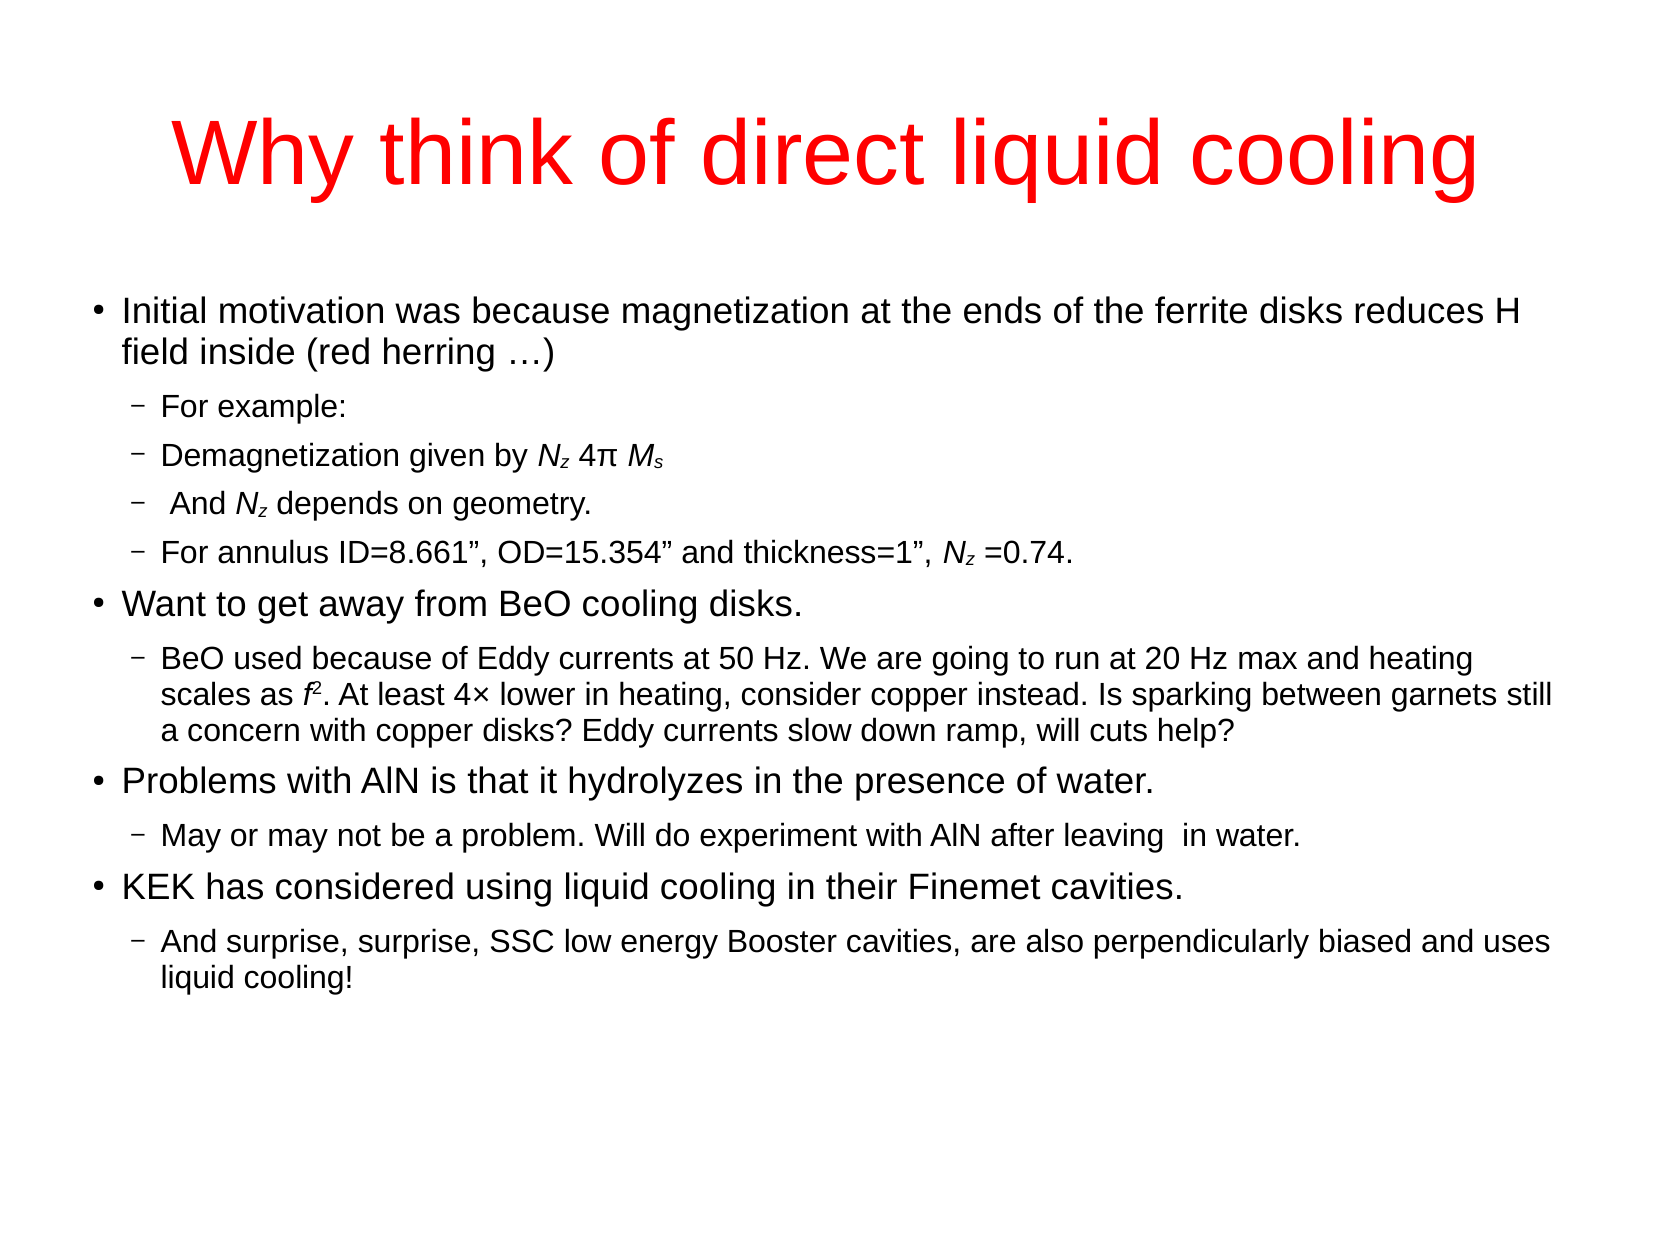

# Why think of direct liquid cooling
Initial motivation was because magnetization at the ends of the ferrite disks reduces H field inside (red herring …)
For example:
Demagnetization given by Nz 4π Ms
 And Nz depends on geometry.
For annulus ID=8.661”, OD=15.354” and thickness=1”, Nz =0.74.
Want to get away from BeO cooling disks.
BeO used because of Eddy currents at 50 Hz. We are going to run at 20 Hz max and heating scales as f2. At least 4× lower in heating, consider copper instead. Is sparking between garnets still a concern with copper disks? Eddy currents slow down ramp, will cuts help?
Problems with AlN is that it hydrolyzes in the presence of water.
May or may not be a problem. Will do experiment with AlN after leaving in water.
KEK has considered using liquid cooling in their Finemet cavities.
And surprise, surprise, SSC low energy Booster cavities, are also perpendicularly biased and uses liquid cooling!